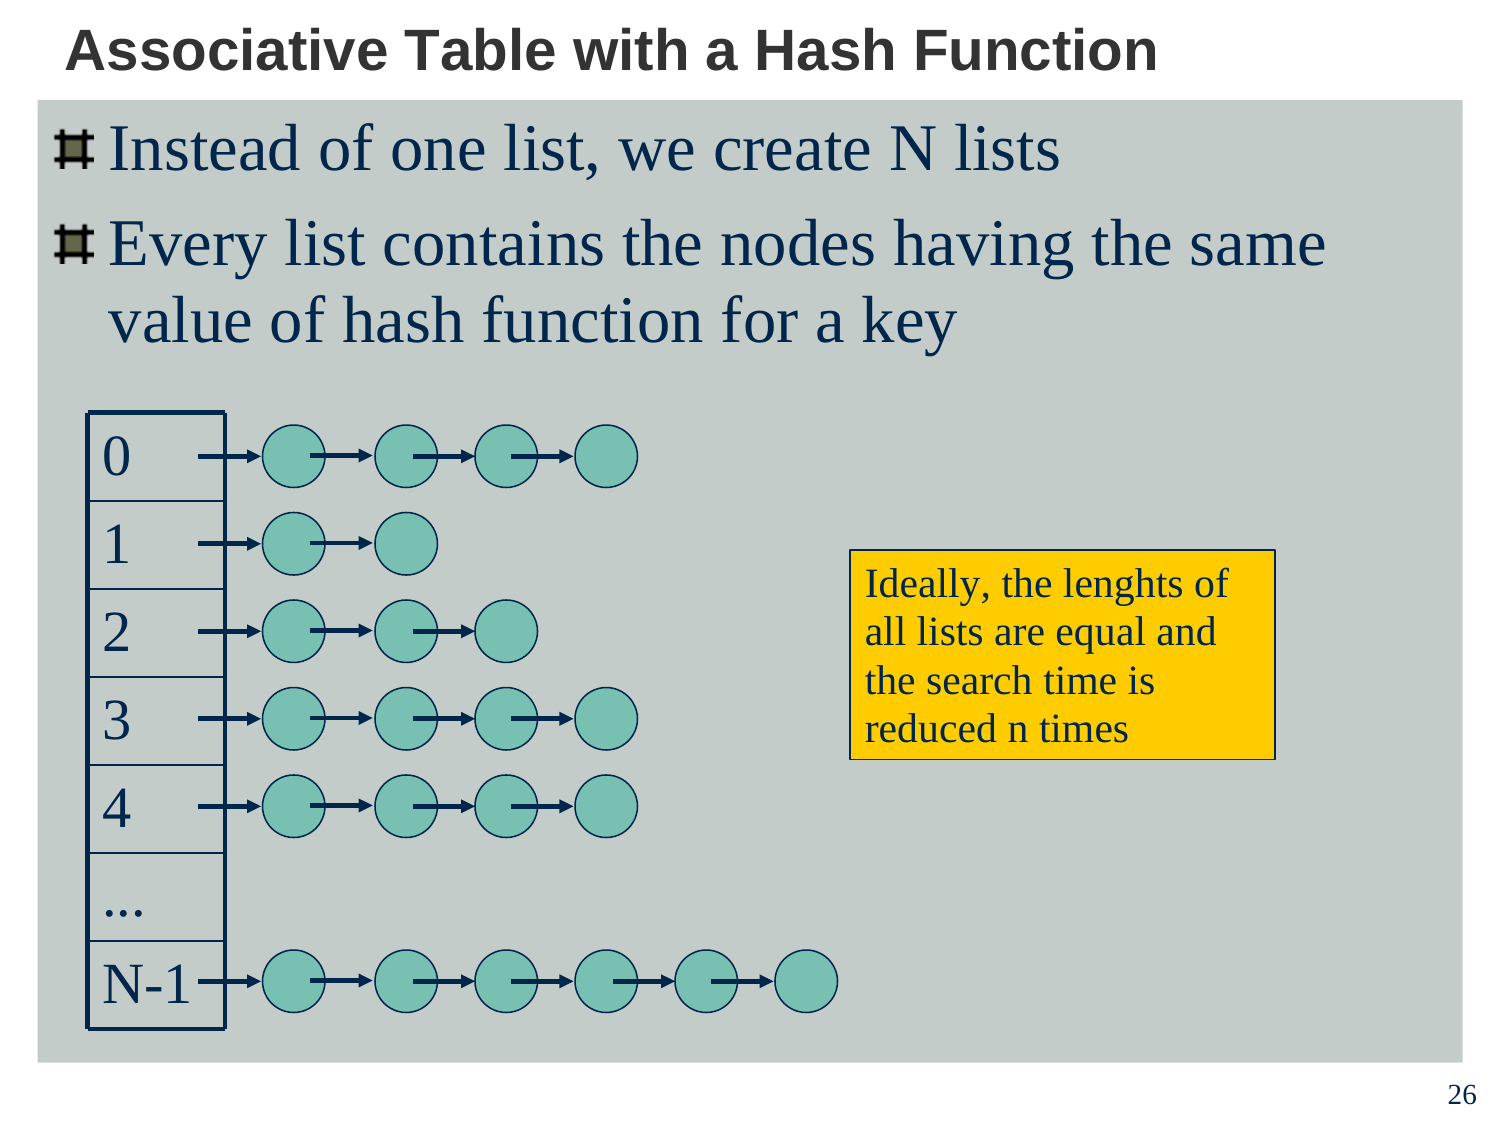

# Associative Table with a Hash Function
Instead of one list, we create N lists
Every list contains the nodes having the same value of hash function for a key
0
1
Ideally, the lenghts of all lists are equal and the search time is reduced n times
2
3
4
...
N-1